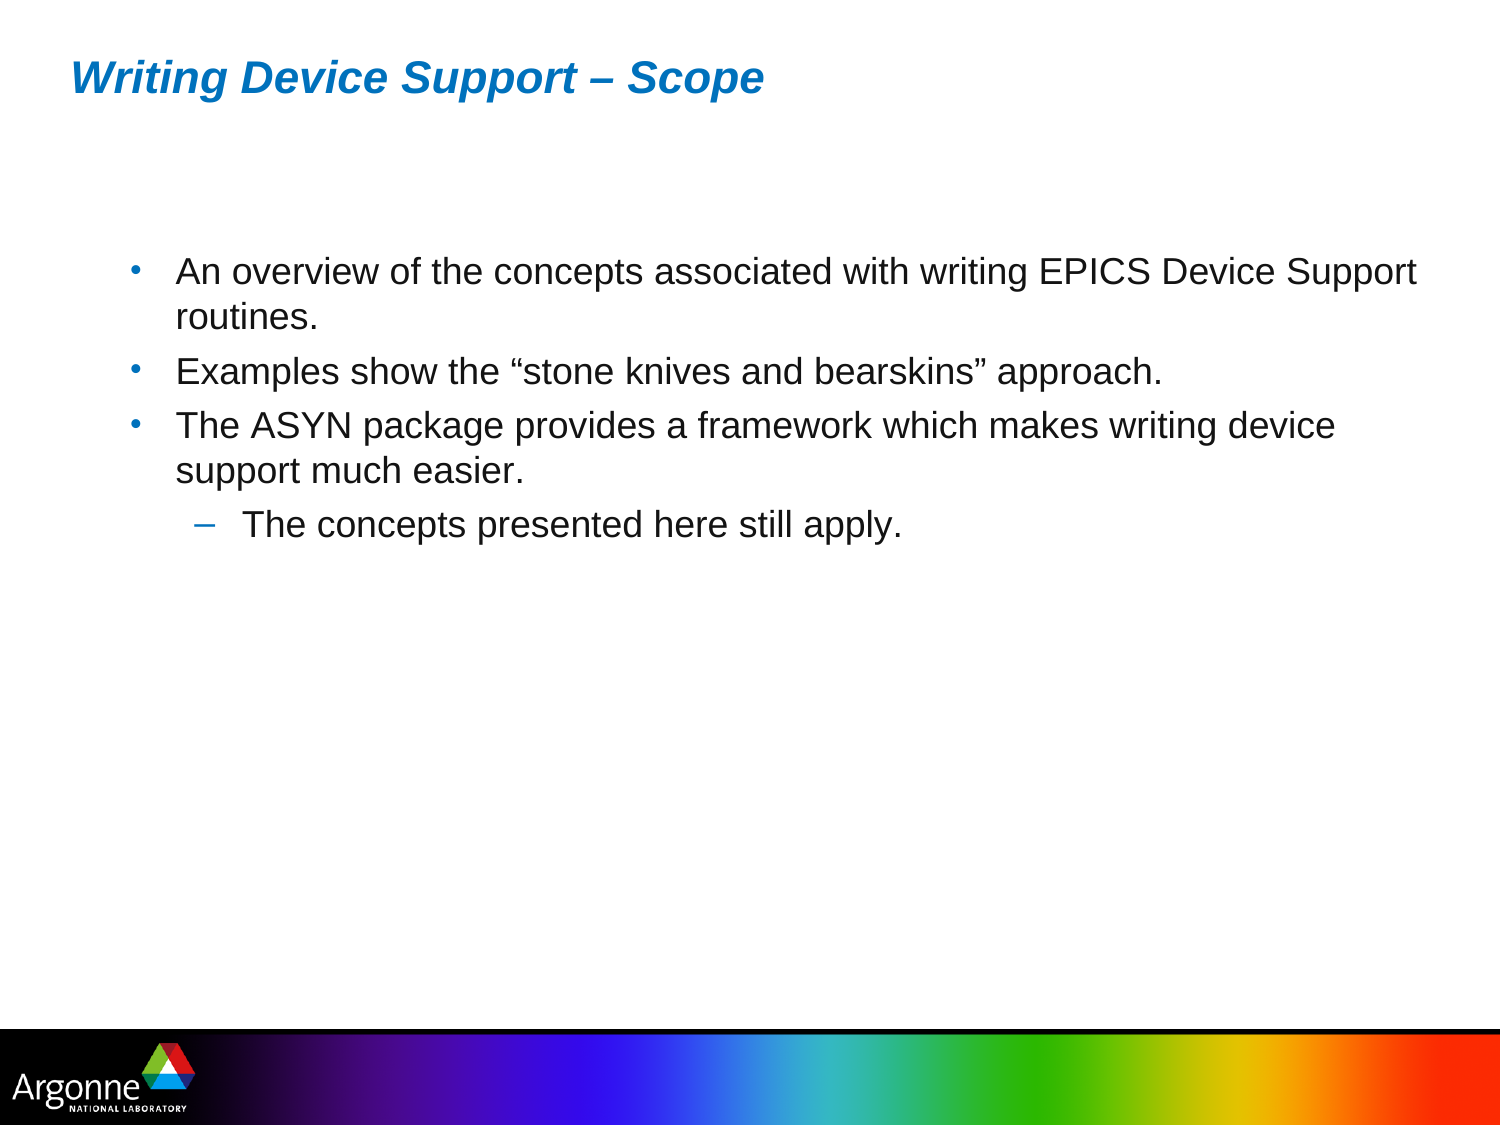

# Writing Device Support – Scope
An overview of the concepts associated with writing EPICS Device Support routines.
Examples show the “stone knives and bearskins” approach.
The ASYN package provides a framework which makes writing device support much easier.
The concepts presented here still apply.